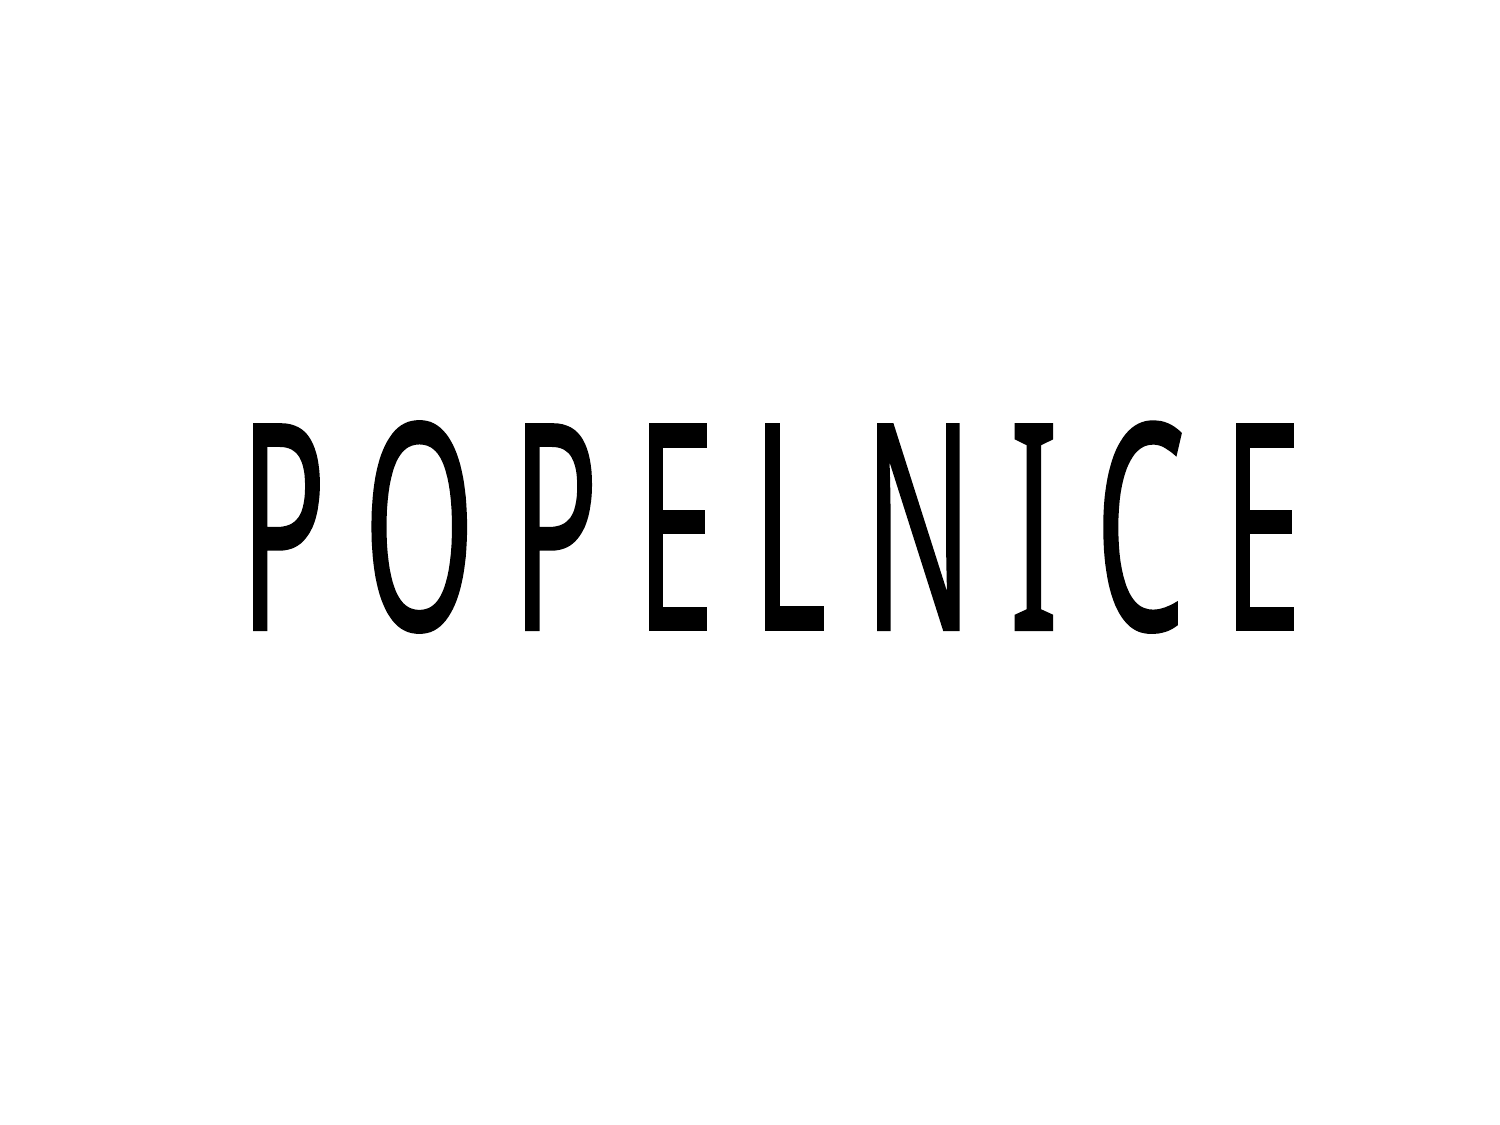

P O P E L N I C E